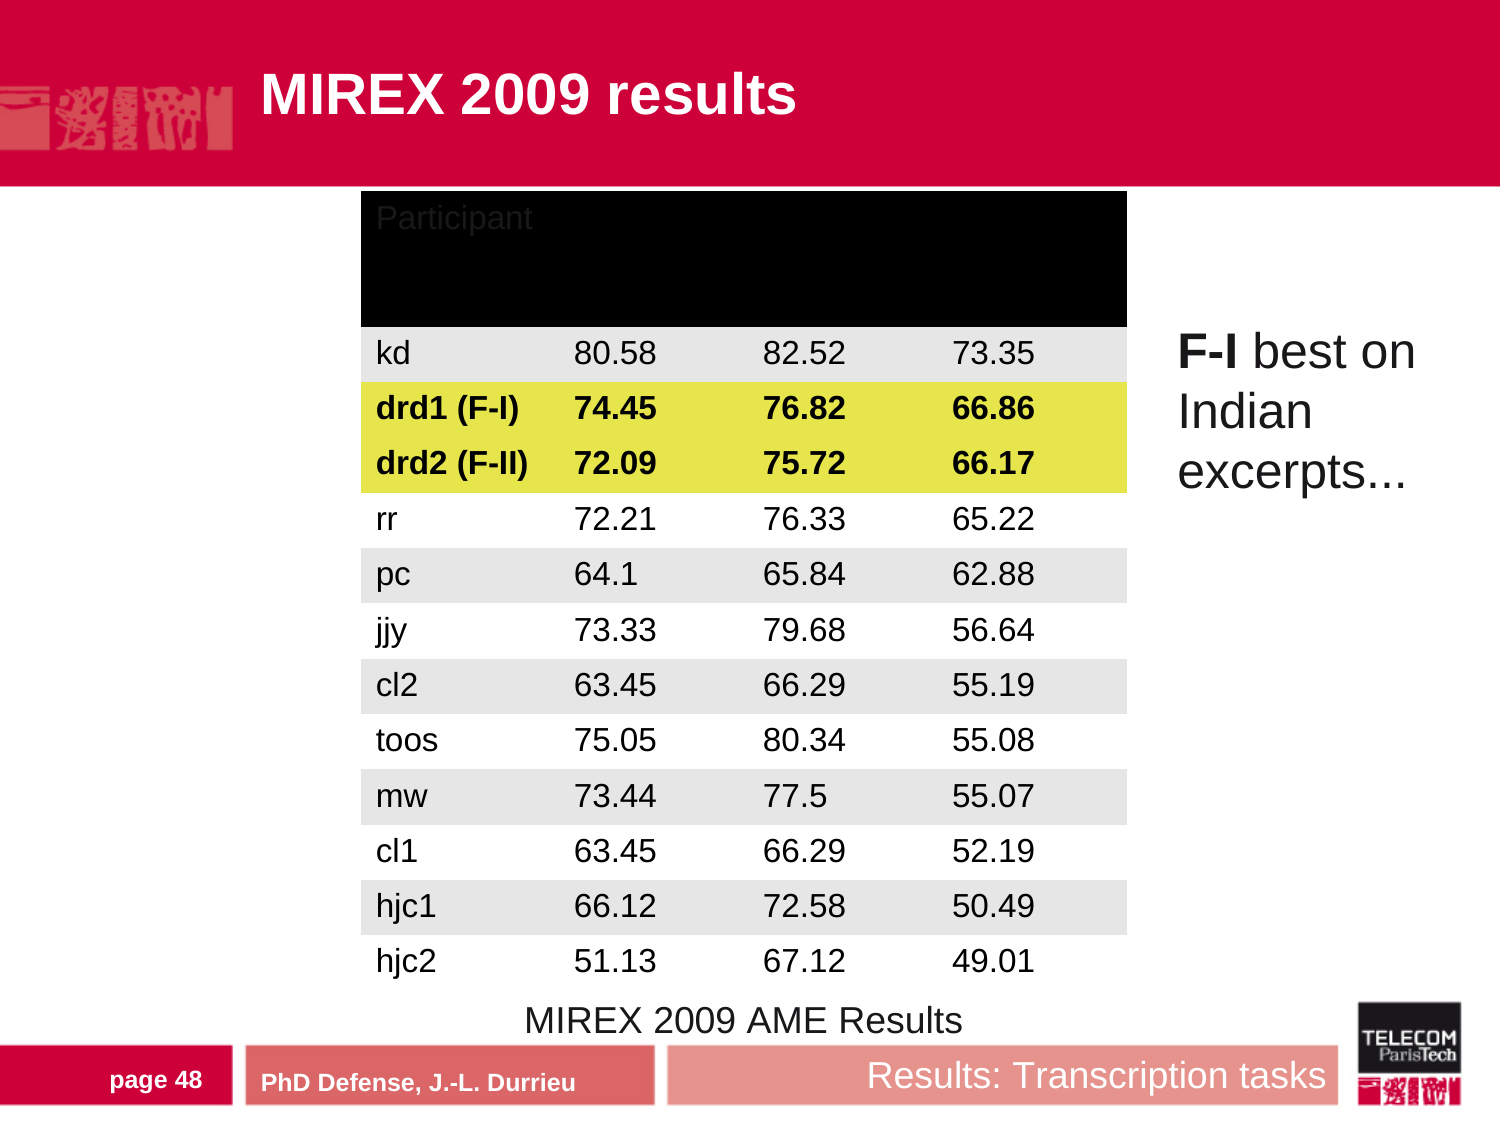

# MIREX 2009 results
| Participant | Raw Pitch (%) | Raw Chroma (%) | Overall Acc(%) |
| --- | --- | --- | --- |
| kd | 80.58 | 82.52 | 73.35 |
| drd1 (F-I) | 74.45 | 76.82 | 66.86 |
| drd2 (F-II) | 72.09 | 75.72 | 66.17 |
| rr | 72.21 | 76.33 | 65.22 |
| pc | 64.1 | 65.84 | 62.88 |
| jjy | 73.33 | 79.68 | 56.64 |
| cl2 | 63.45 | 66.29 | 55.19 |
| toos | 75.05 | 80.34 | 55.08 |
| mw | 73.44 | 77.5 | 55.07 |
| cl1 | 63.45 | 66.29 | 52.19 |
| hjc1 | 66.12 | 72.58 | 50.49 |
| hjc2 | 51.13 | 67.12 | 49.01 |
F-I best on
Indian excerpts...
MIREX 2009 AME Results
Results: Transcription tasks
48